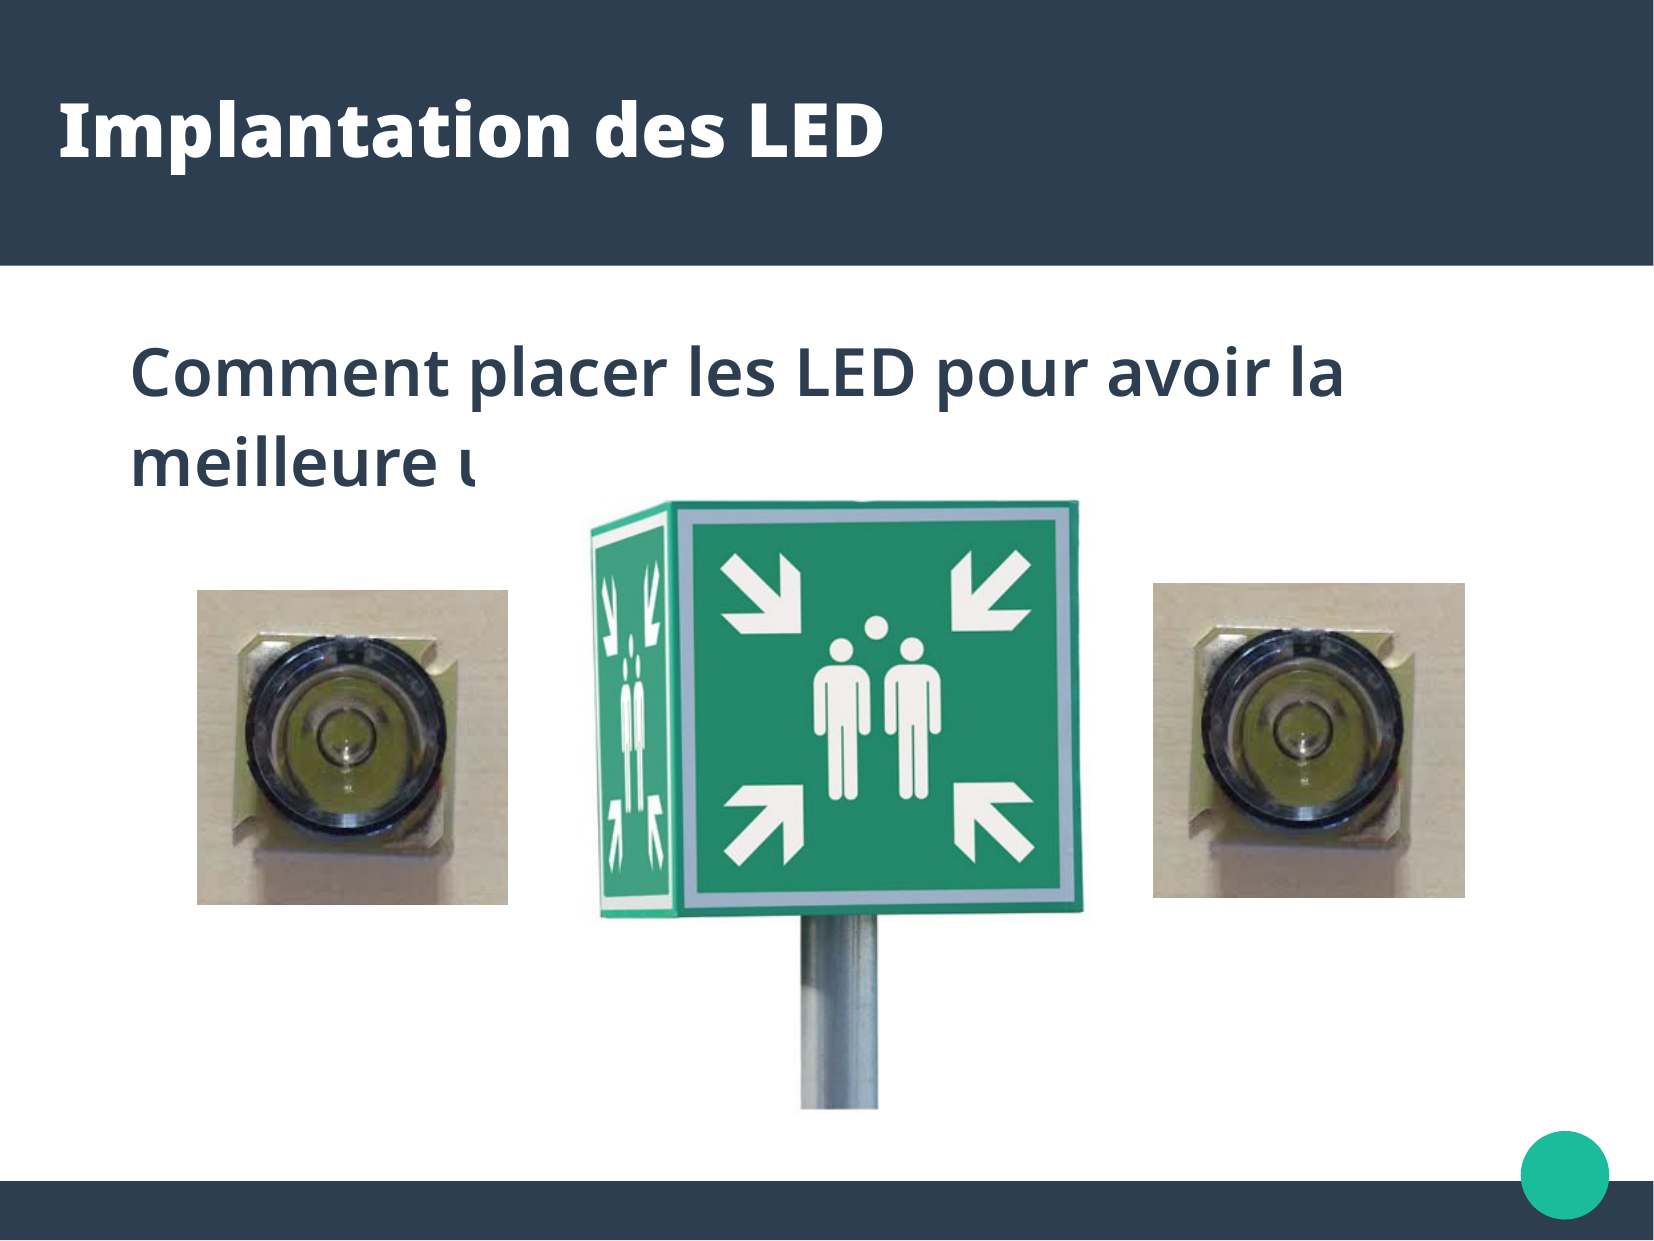

# Implantation des LED
Comment placer les LED pour avoir la meilleure utilisation ?